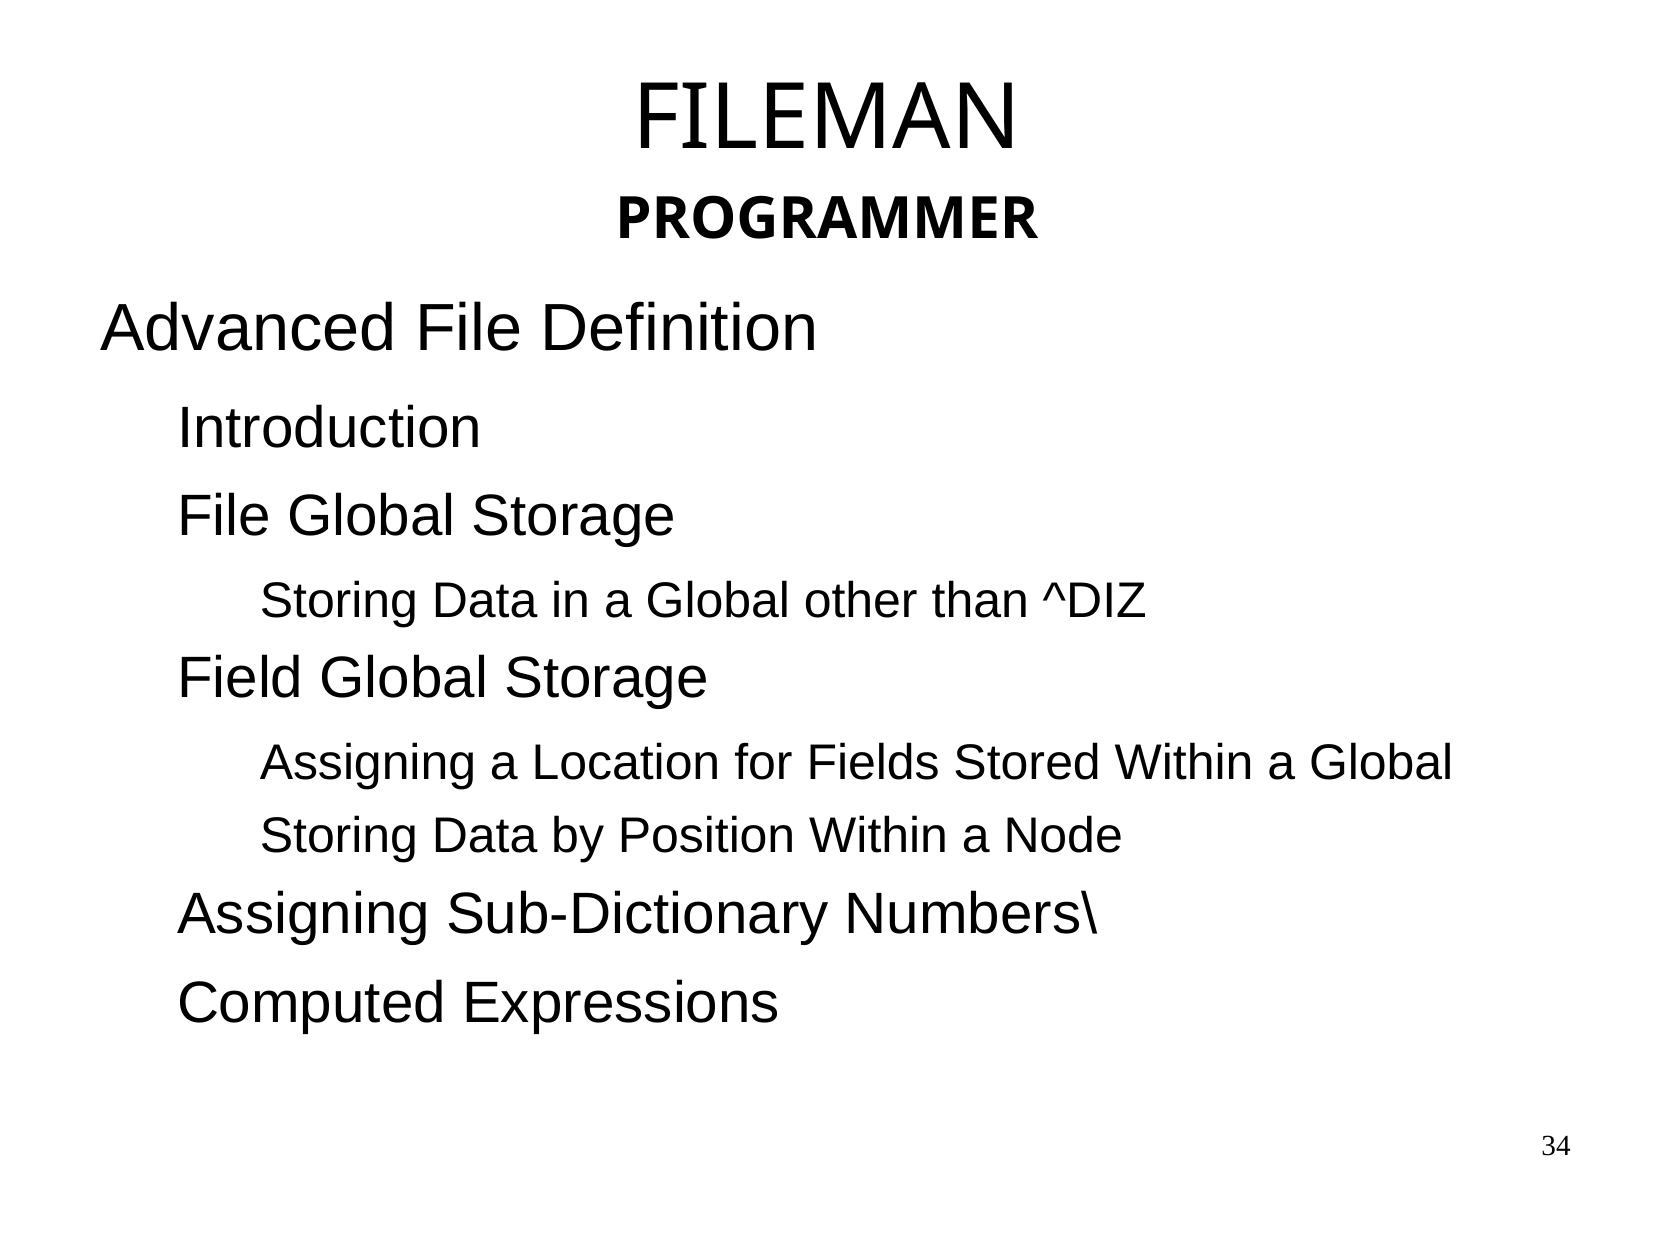

# FILEMAN PROGRAMMER
Advanced File Definition
Introduction
File Global Storage
Storing Data in a Global other than ^DIZ
Field Global Storage
Assigning a Location for Fields Stored Within a Global
Storing Data by Position Within a Node
Assigning Sub-Dictionary Numbers\
Computed Expressions
34